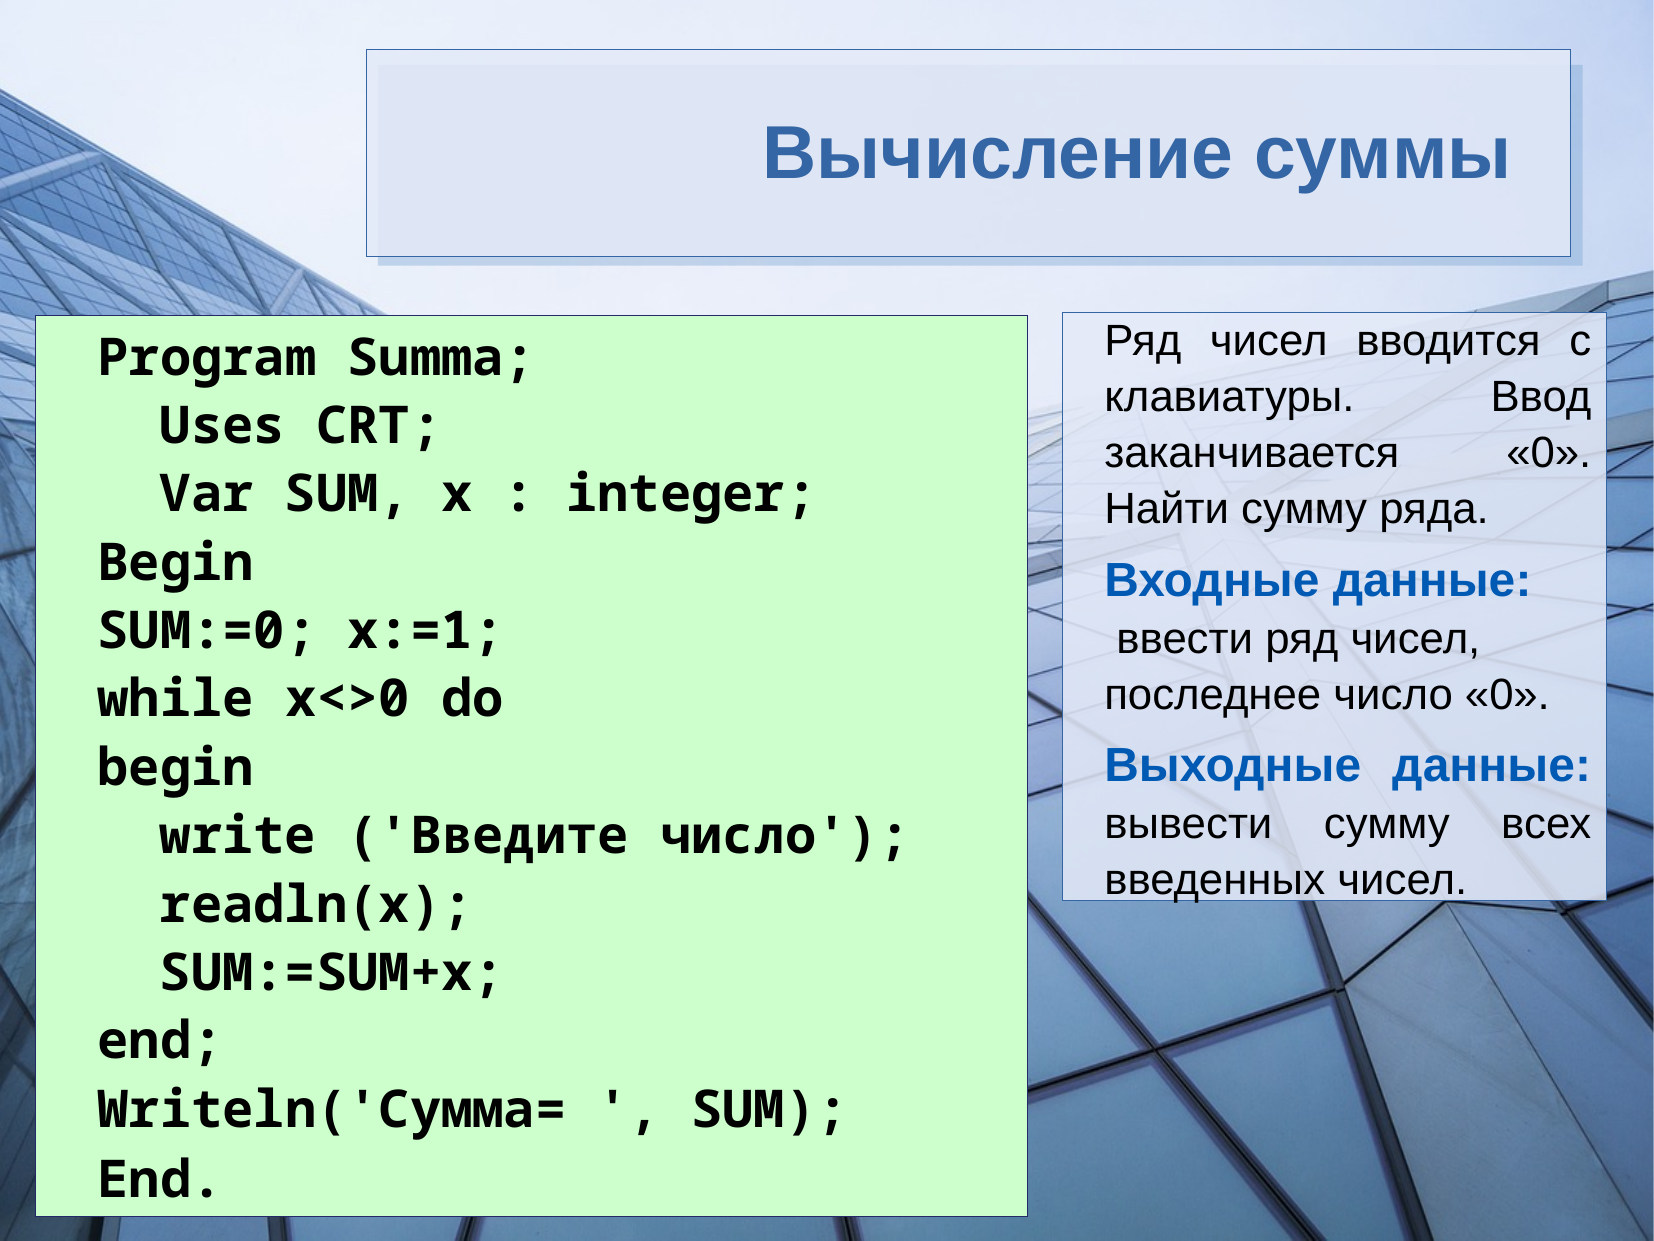

# Вычисление суммы
Ряд чисел вводится с клавиатуры. Ввод заканчивается «0». Найти сумму ряда.
Входные данные:
 ввести ряд чисел, последнее число «0».
Выходные данные:
вывести сумму всех введенных чисел.
Program Summa;
 Uses CRT;
 Var SUM, x : integer;
Begin
SUM:=0; x:=1;
while x<>0 do
begin
 write ('Введите числo');
 readln(x);
 SUM:=SUM+x;
end;
Writeln('Сумма= ', SUM);
End.